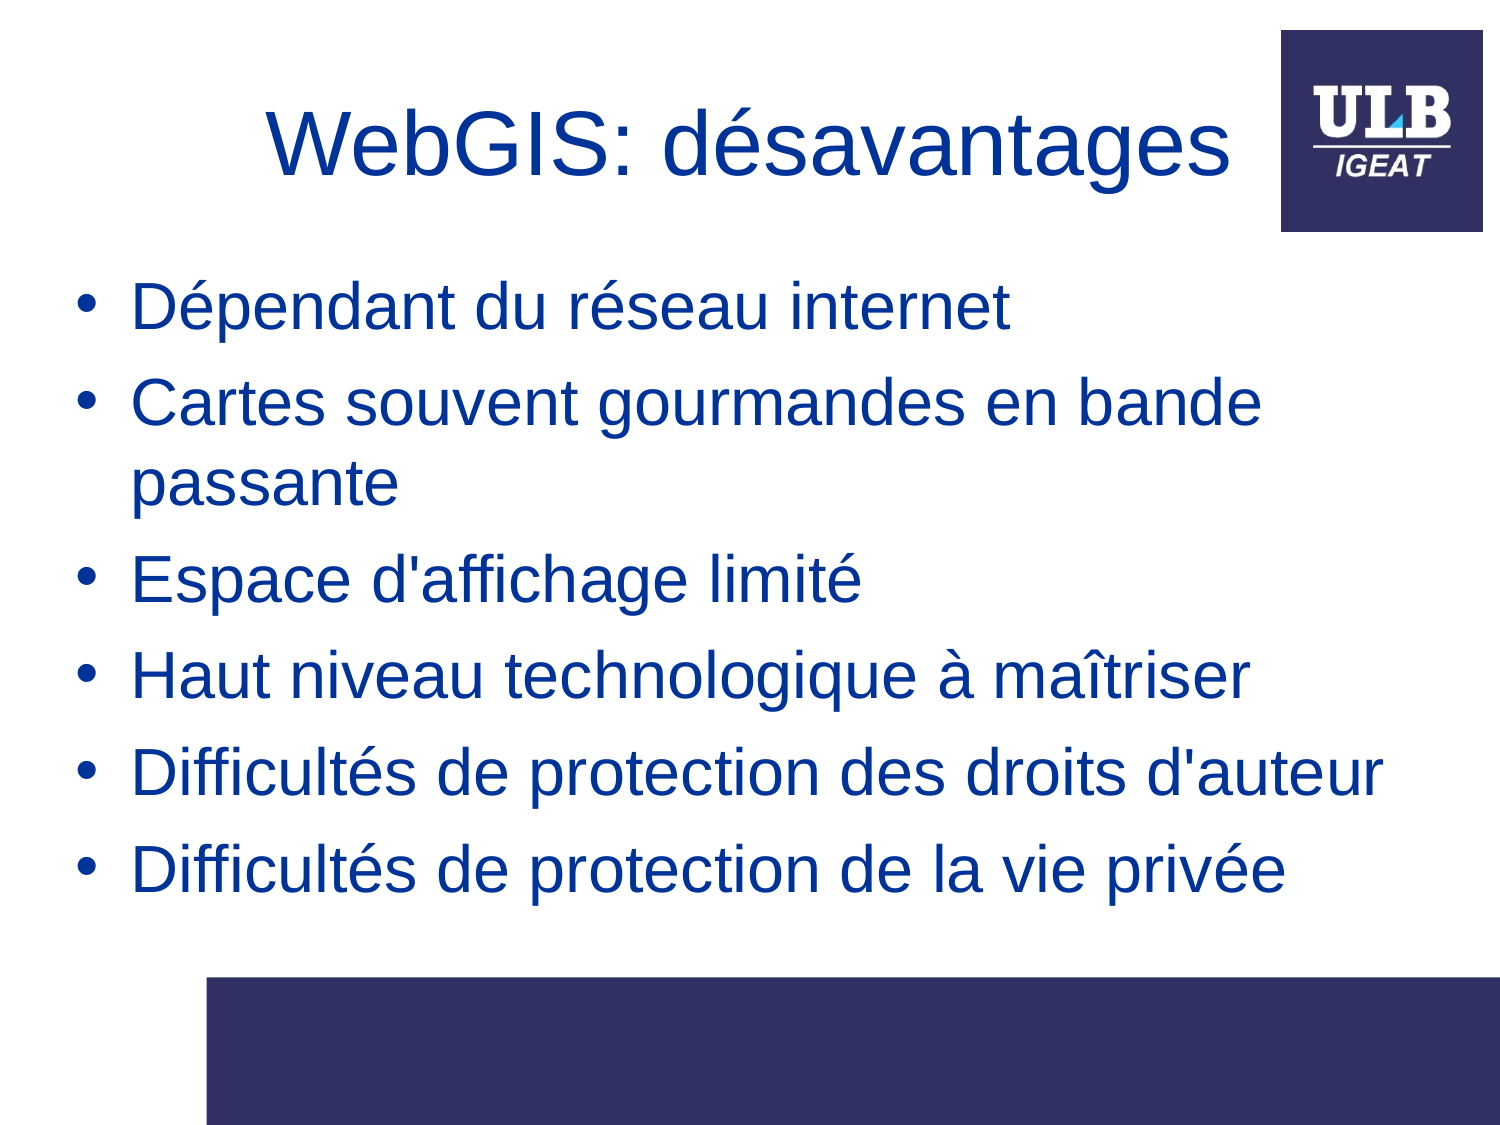

WebGIS: désavantages
Dépendant du réseau internet
Cartes souvent gourmandes en bande passante
Espace d'affichage limité
Haut niveau technologique à maîtriser
Difficultés de protection des droits d'auteur
Difficultés de protection de la vie privée